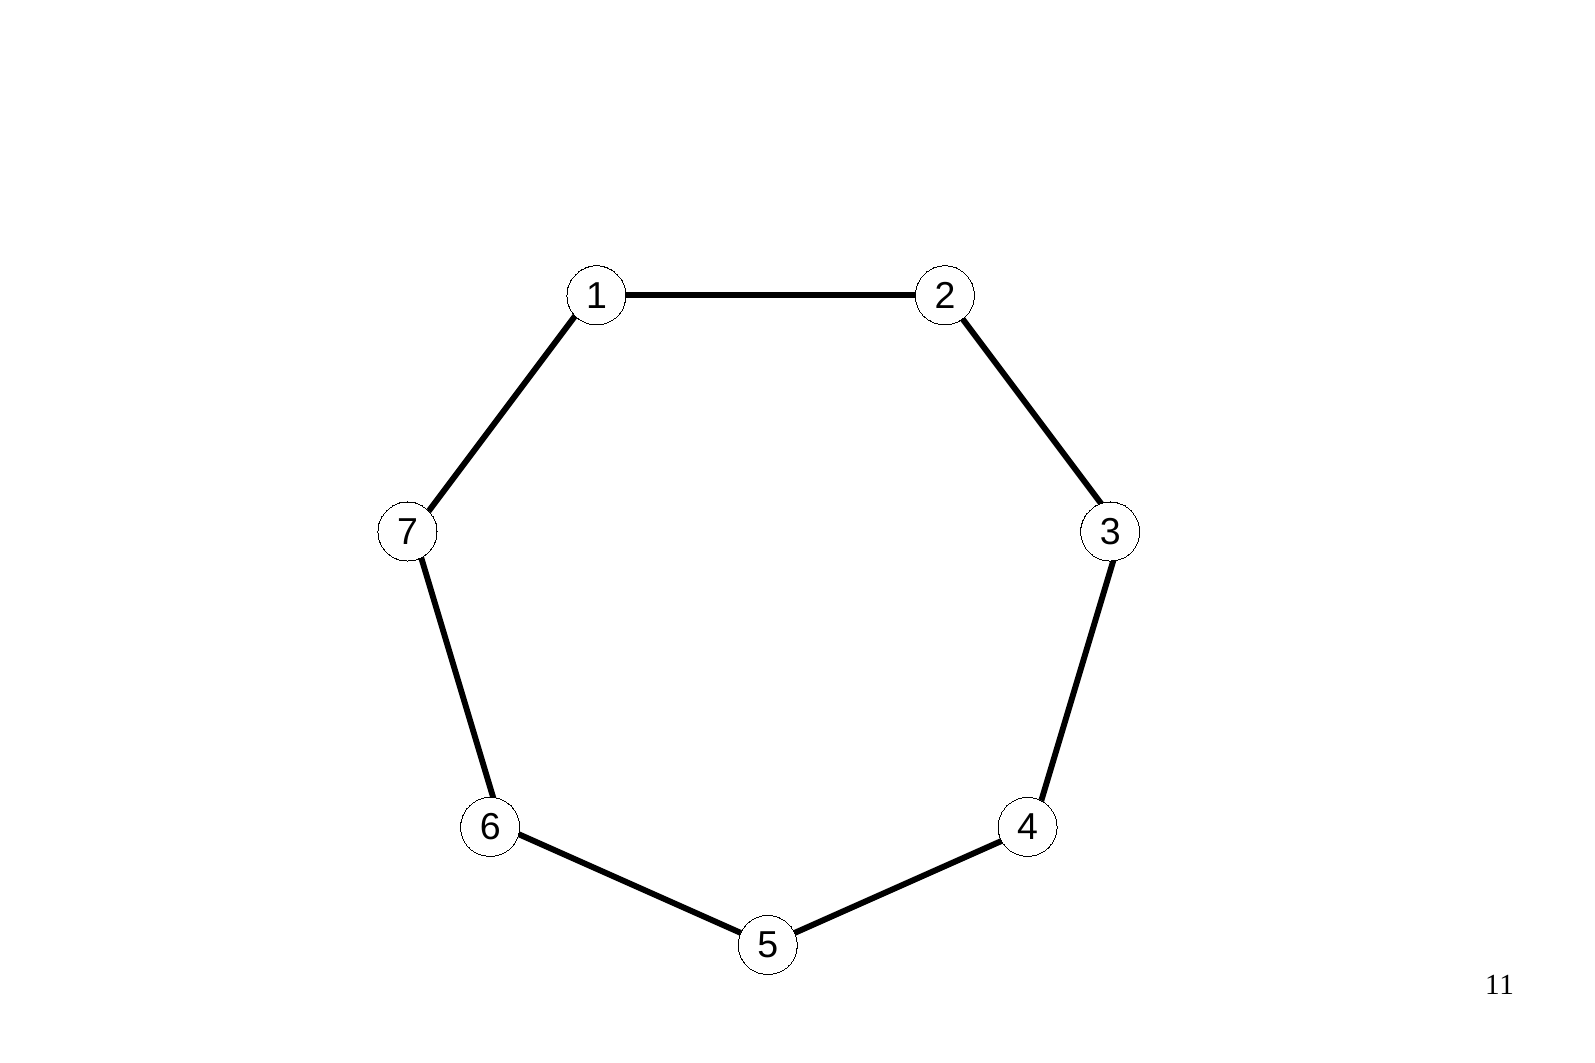

#
1
2
7
3
6
4
5
11